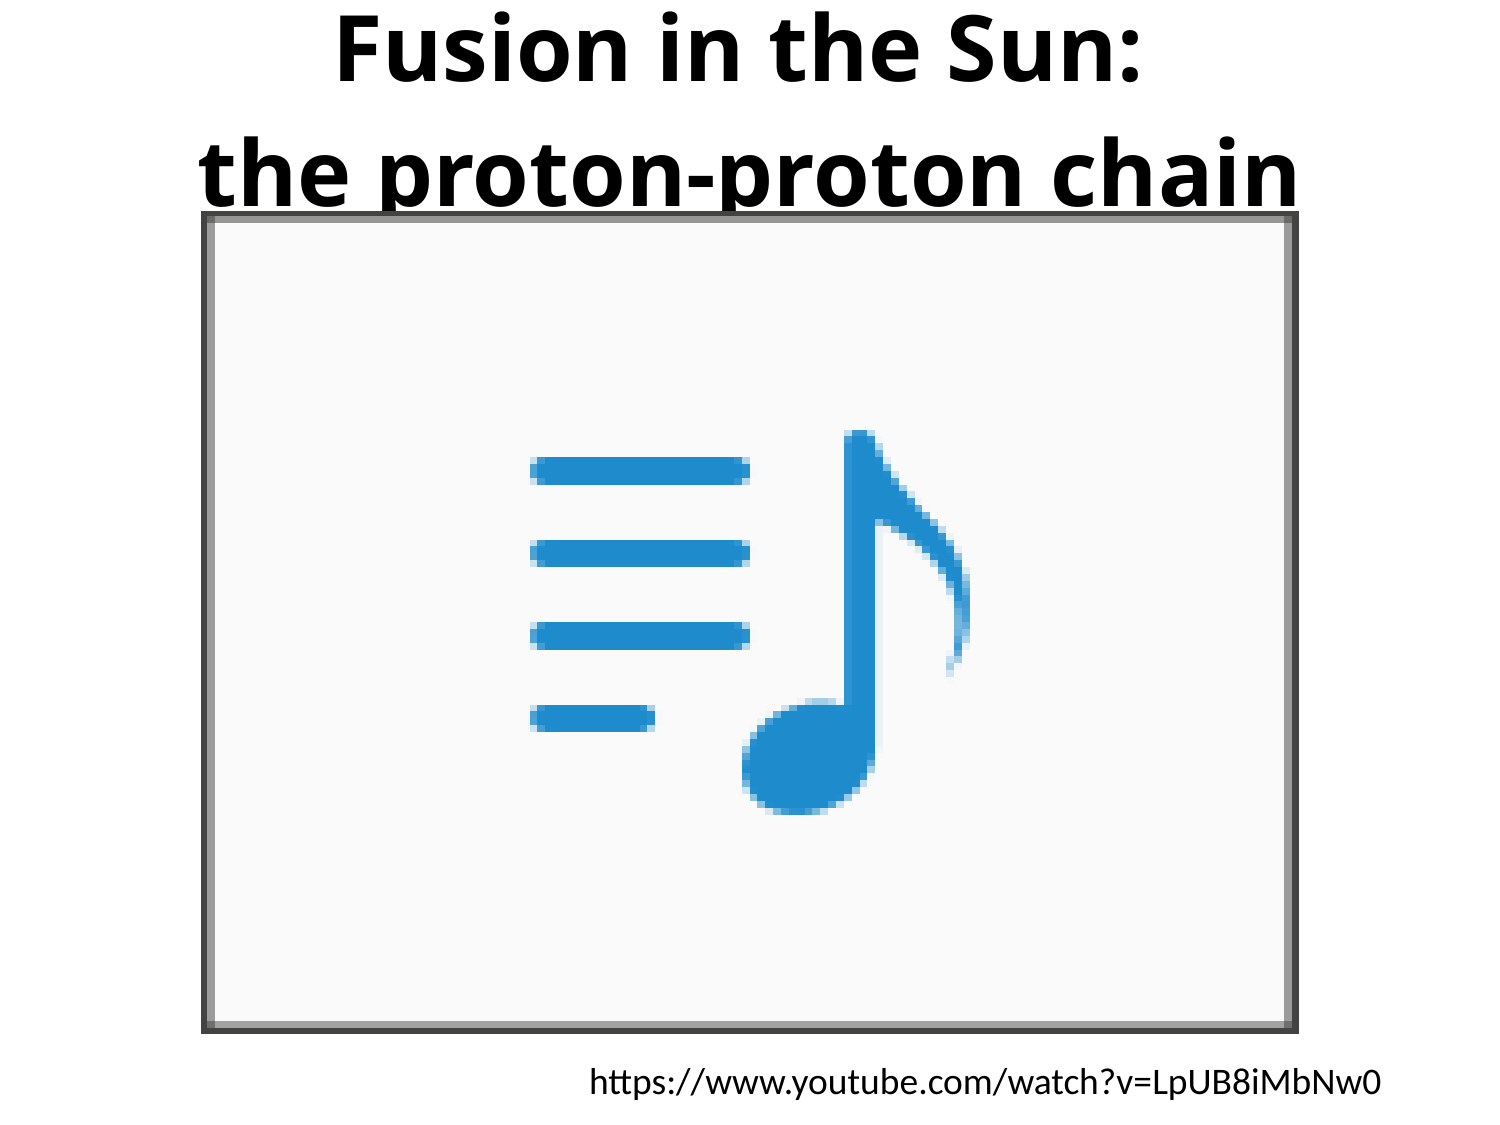

# Fusion in the Sun: the proton-proton chain
https://www.youtube.com/watch?v=LpUB8iMbNw0